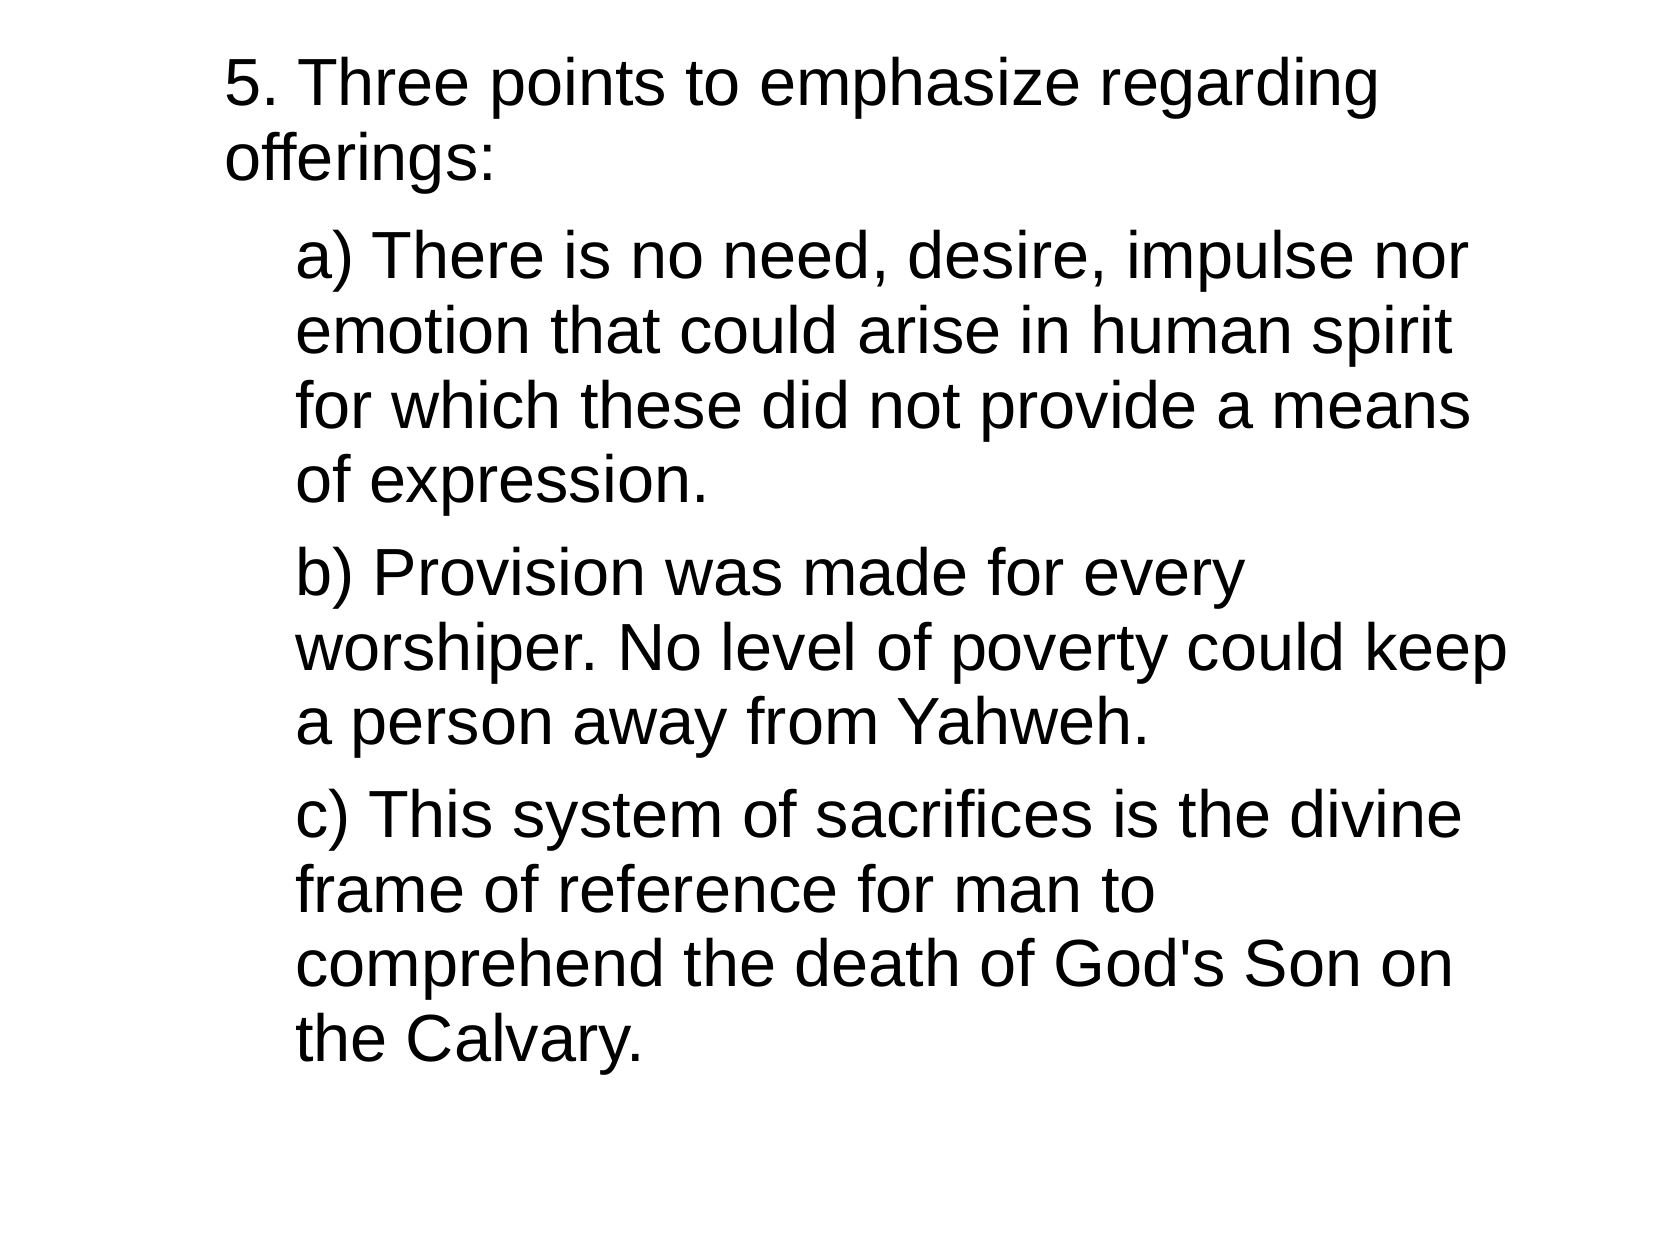

# 5. Three points to emphasize regarding offerings:
a) There is no need, desire, impulse nor emotion that could arise in human spirit for which these did not provide a means of expression.
b) Provision was made for every worshiper. No level of poverty could keep a person away from Yahweh.
c) This system of sacrifices is the divine frame of reference for man to comprehend the death of God's Son on the Calvary.